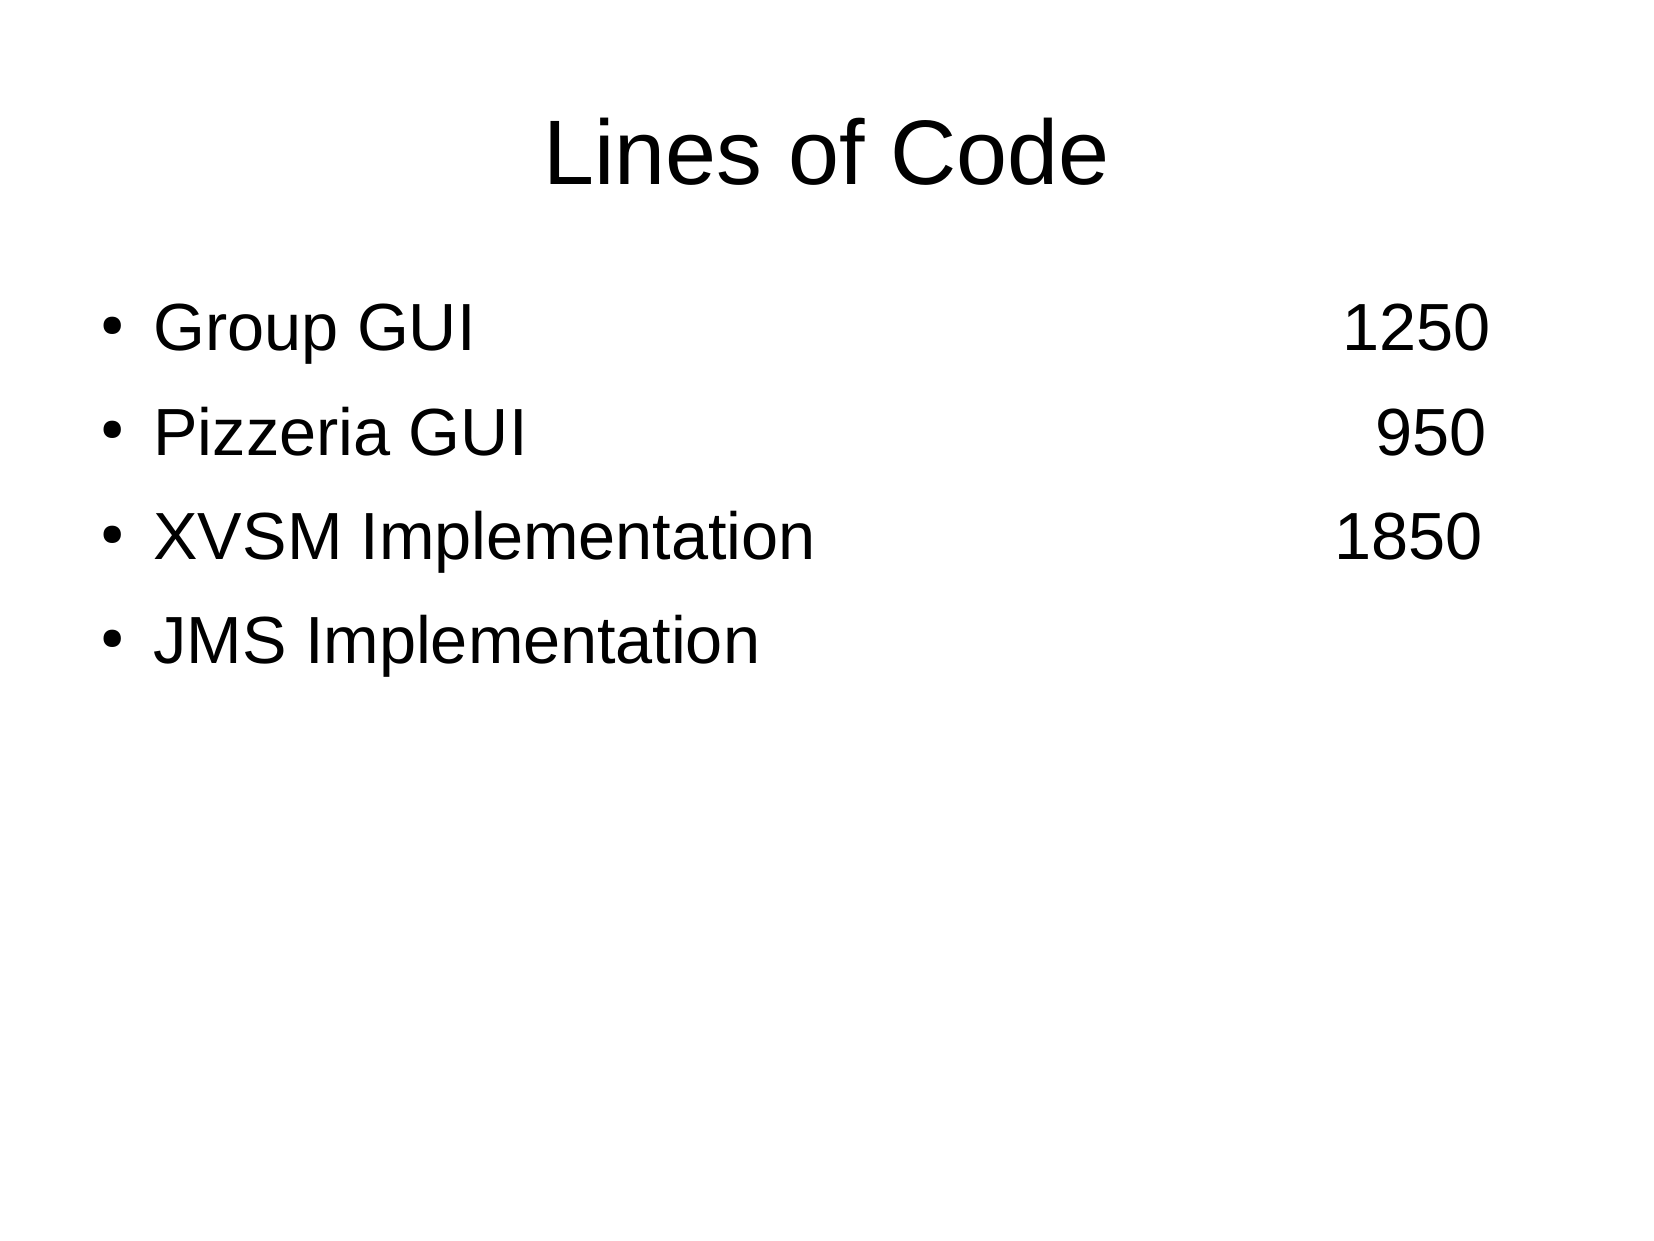

# Lines of Code
Group GUI 1250
Pizzeria GUI 950
XVSM Implementation								1850
JMS Implementation